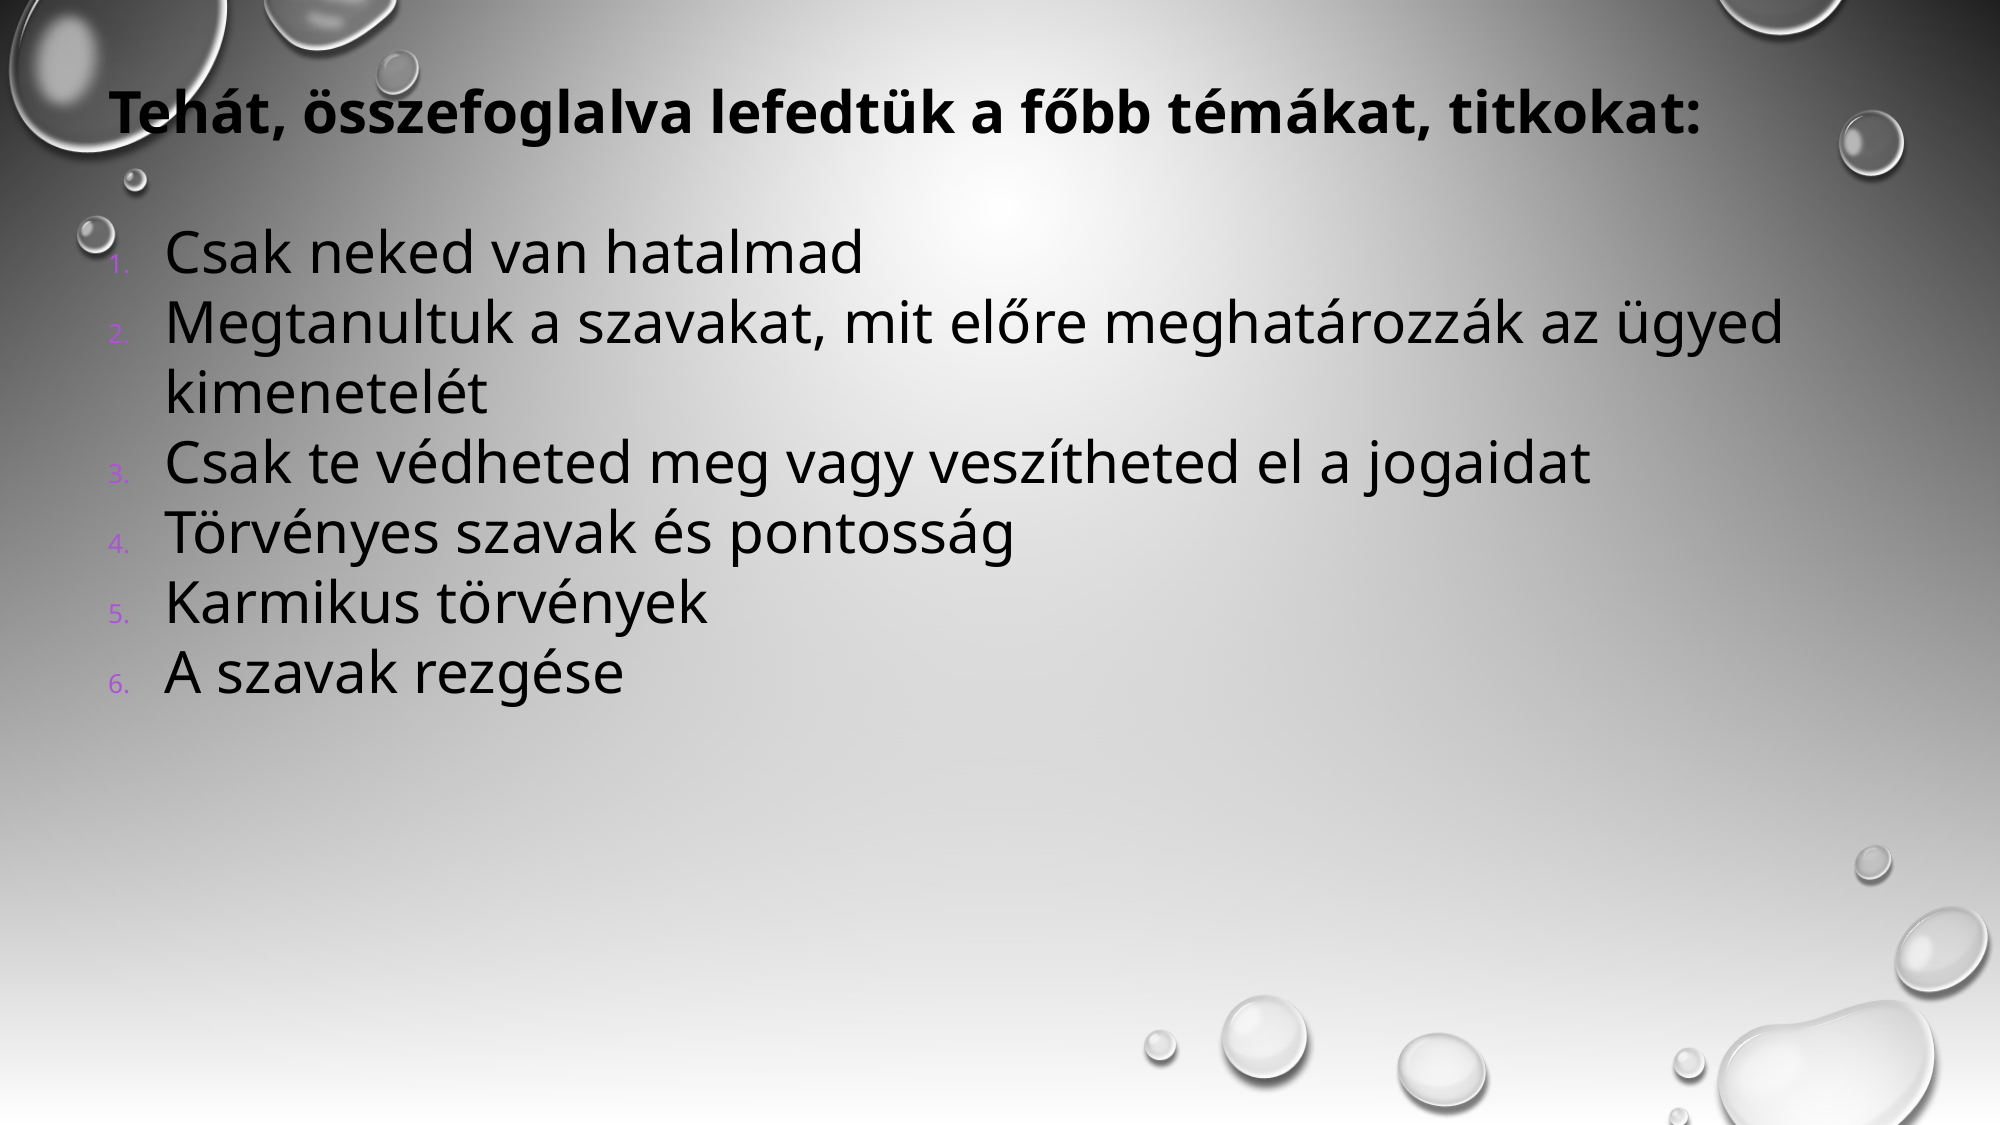

Tehát, összefoglalva lefedtük a főbb témákat, titkokat:
Csak neked van hatalmad
Megtanultuk a szavakat, mit előre meghatározzák az ügyed kimenetelét
Csak te védheted meg vagy veszítheted el a jogaidat
Törvényes szavak és pontosság
Karmikus törvények
A szavak rezgése